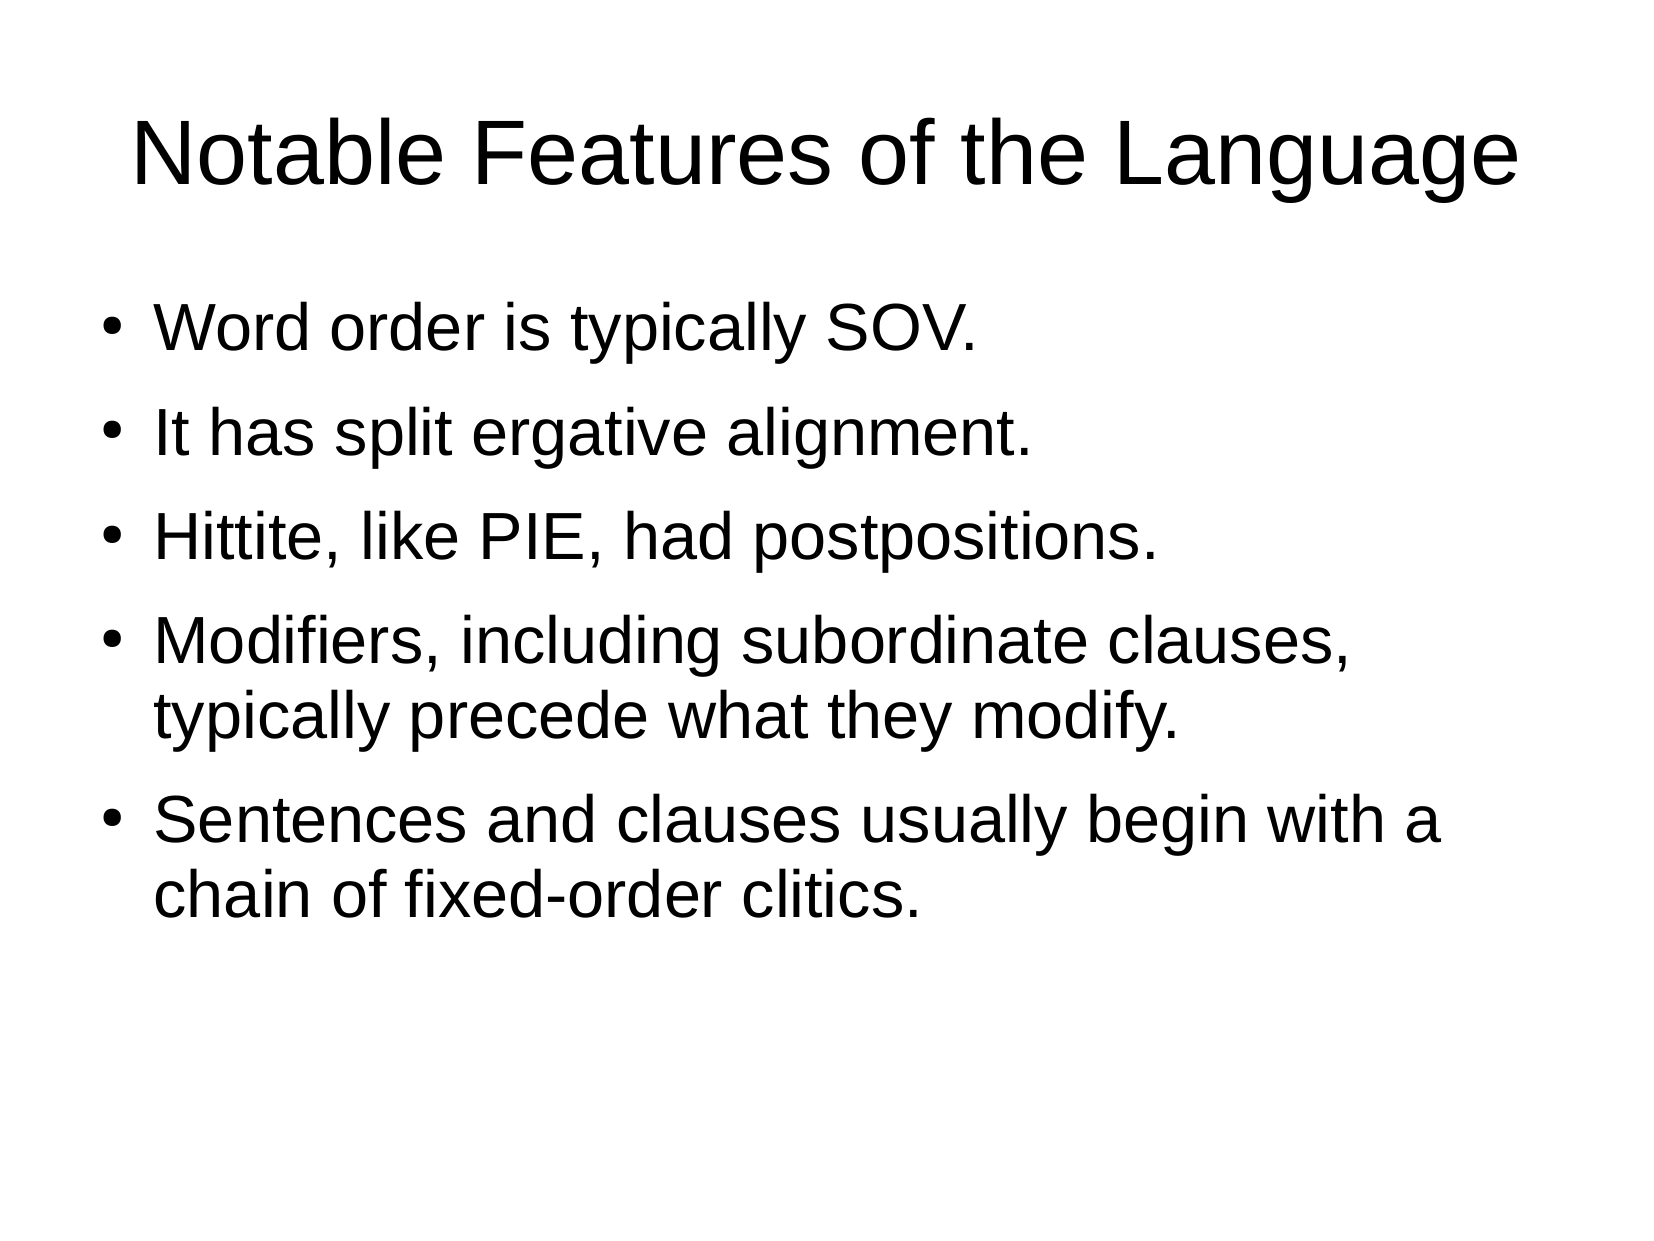

# Notable Features of the Language
Word order is typically SOV.
It has split ergative alignment.
Hittite, like PIE, had postpositions.
Modifiers, including subordinate clauses, typically precede what they modify.
Sentences and clauses usually begin with a chain of fixed-order clitics.